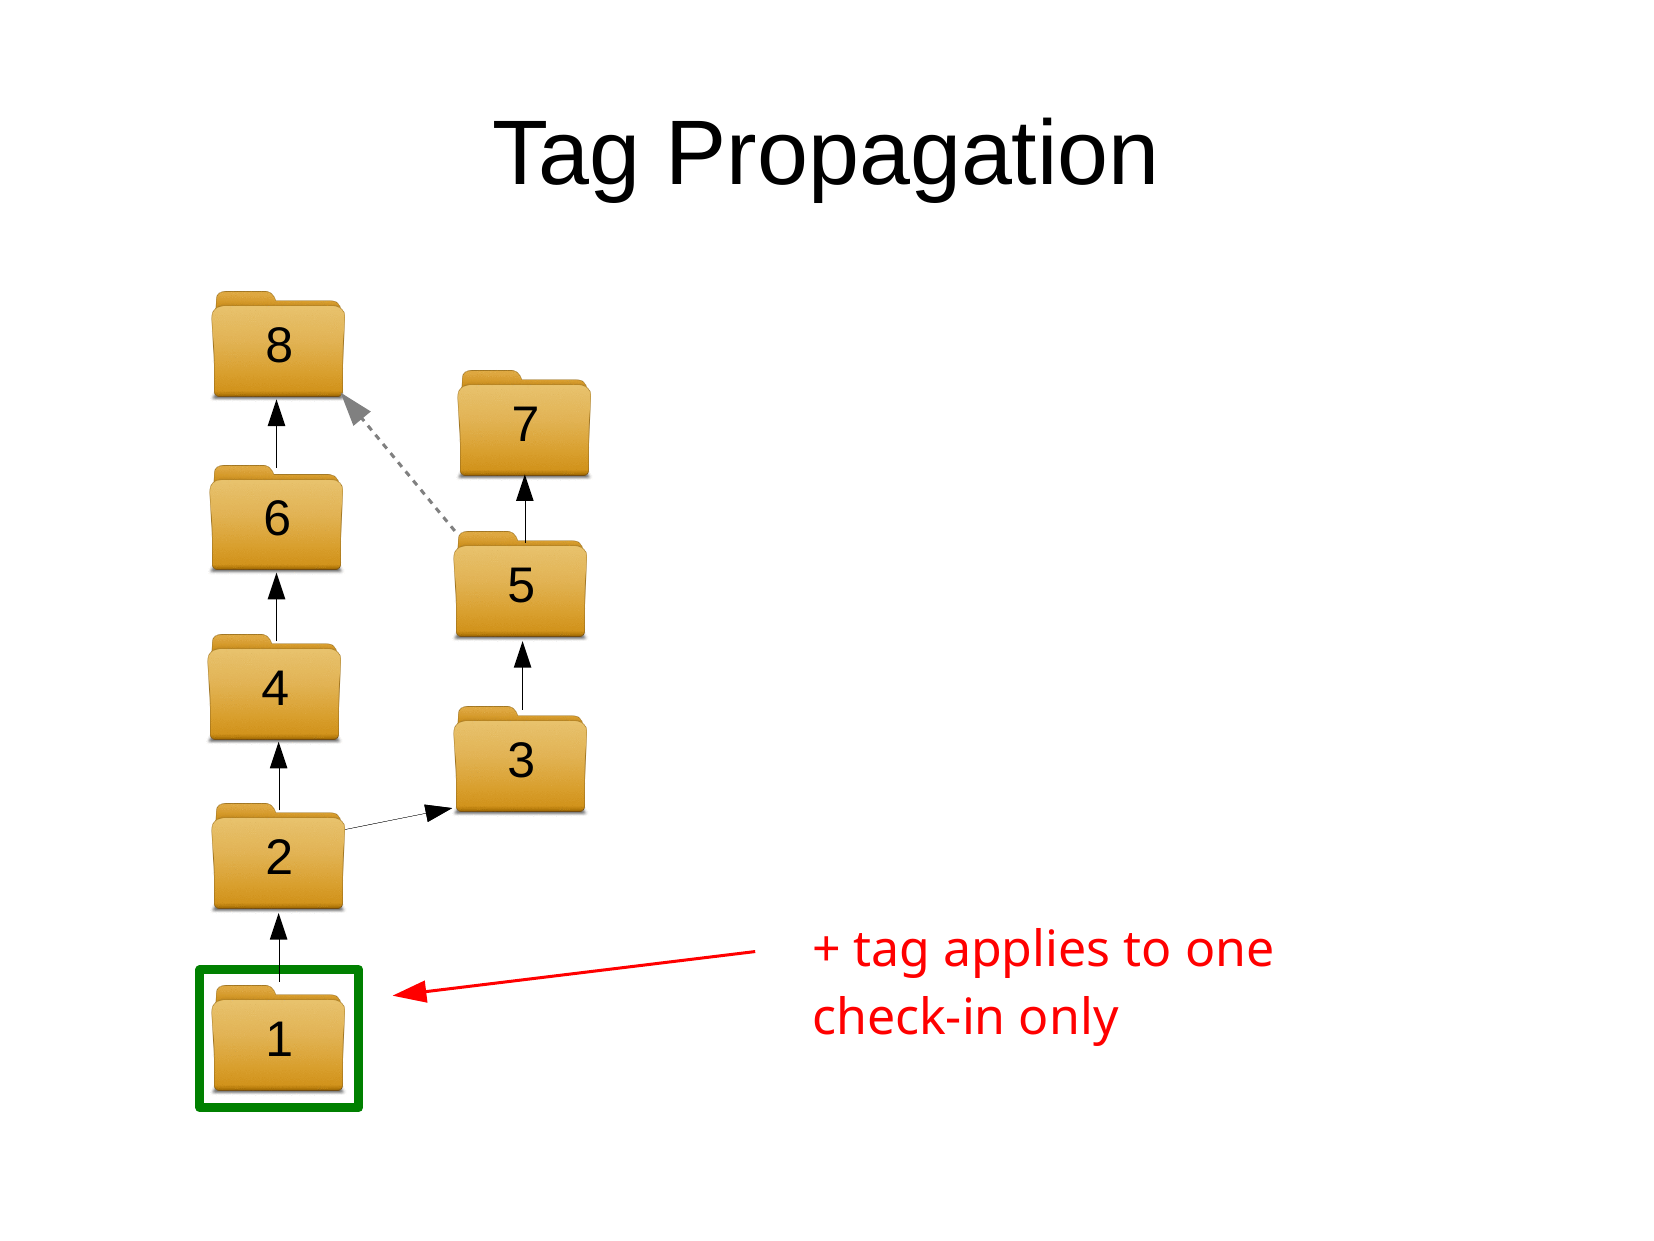

# Tag Propagation
8
7
6
5
4
3
2
+ tag applies to one
check-in only
1